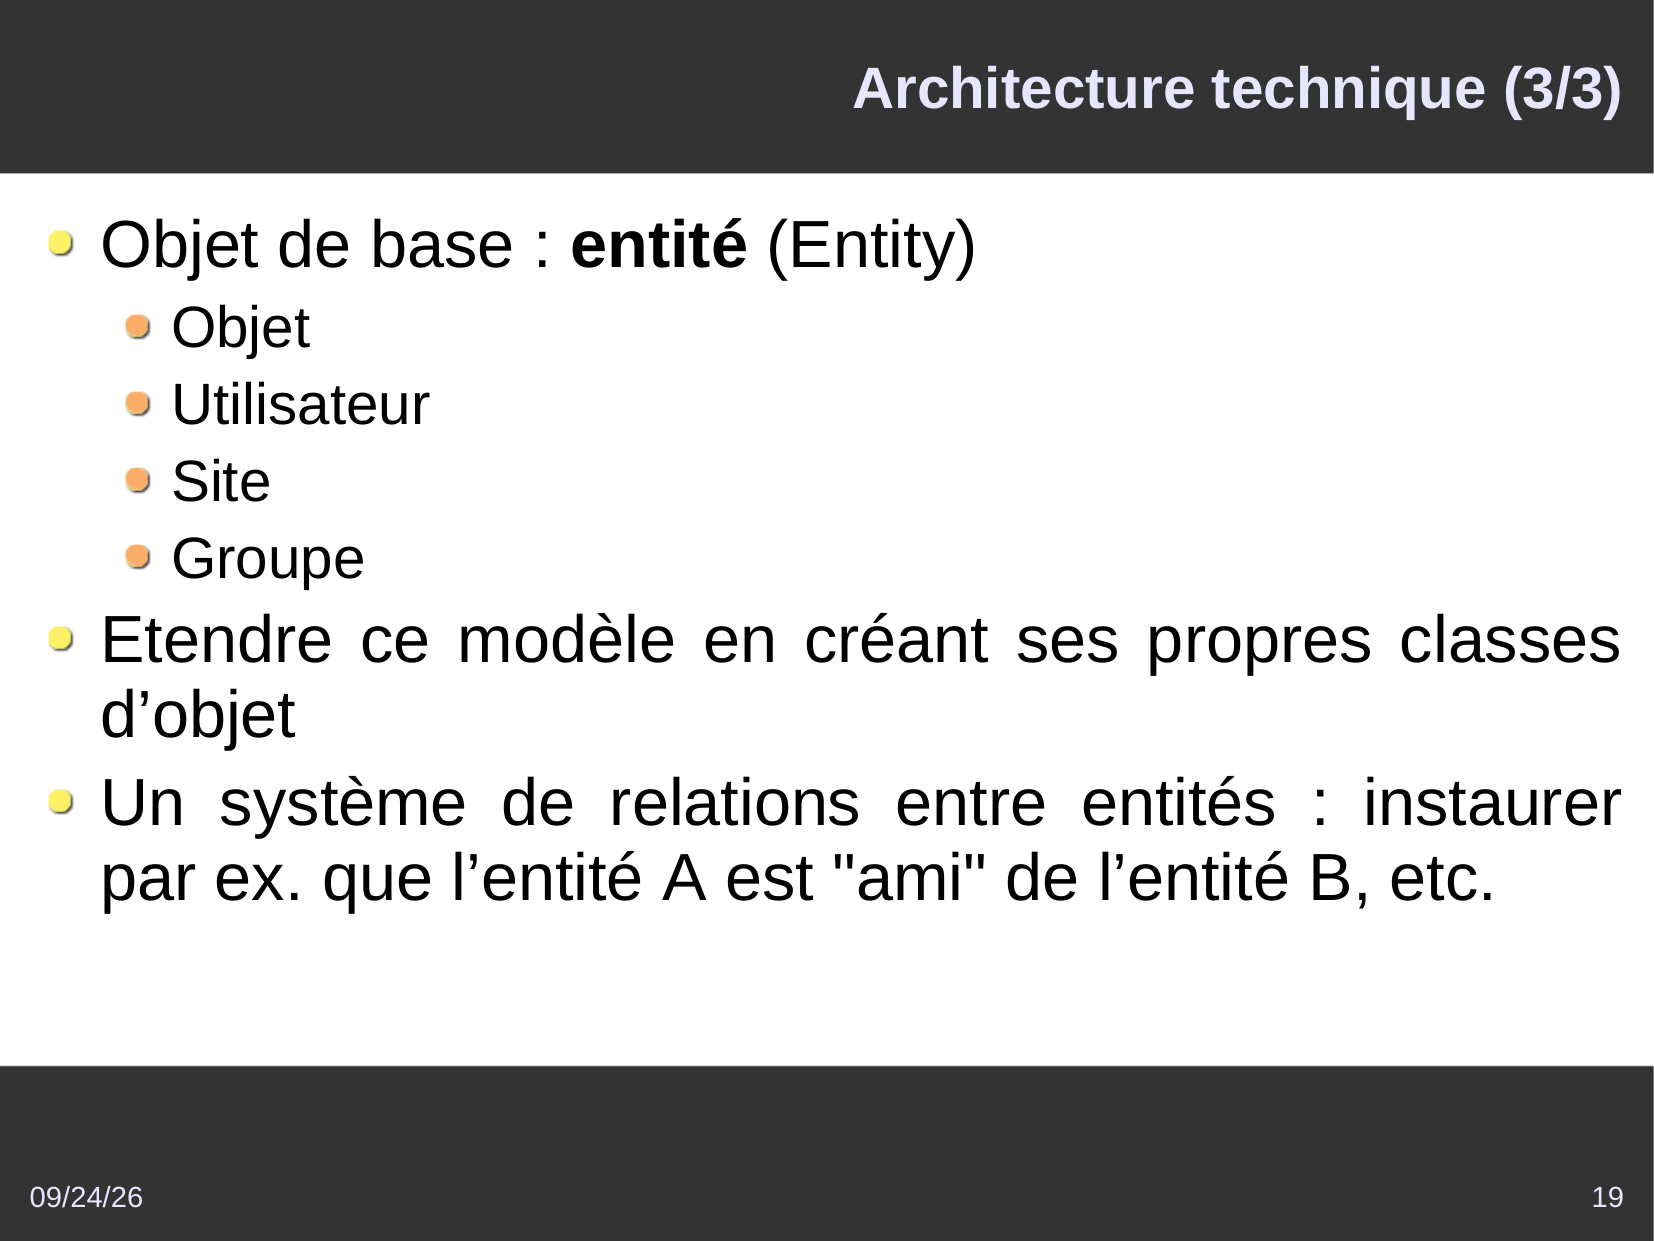

# Architecture technique (3/3)
Objet de base : entité (Entity)
Objet
Utilisateur
Site
Groupe
Etendre ce modèle en créant ses propres classes d’objet
Un système de relations entre entités : instaurer par ex. que l’entité A est "ami" de l’entité B, etc.
19